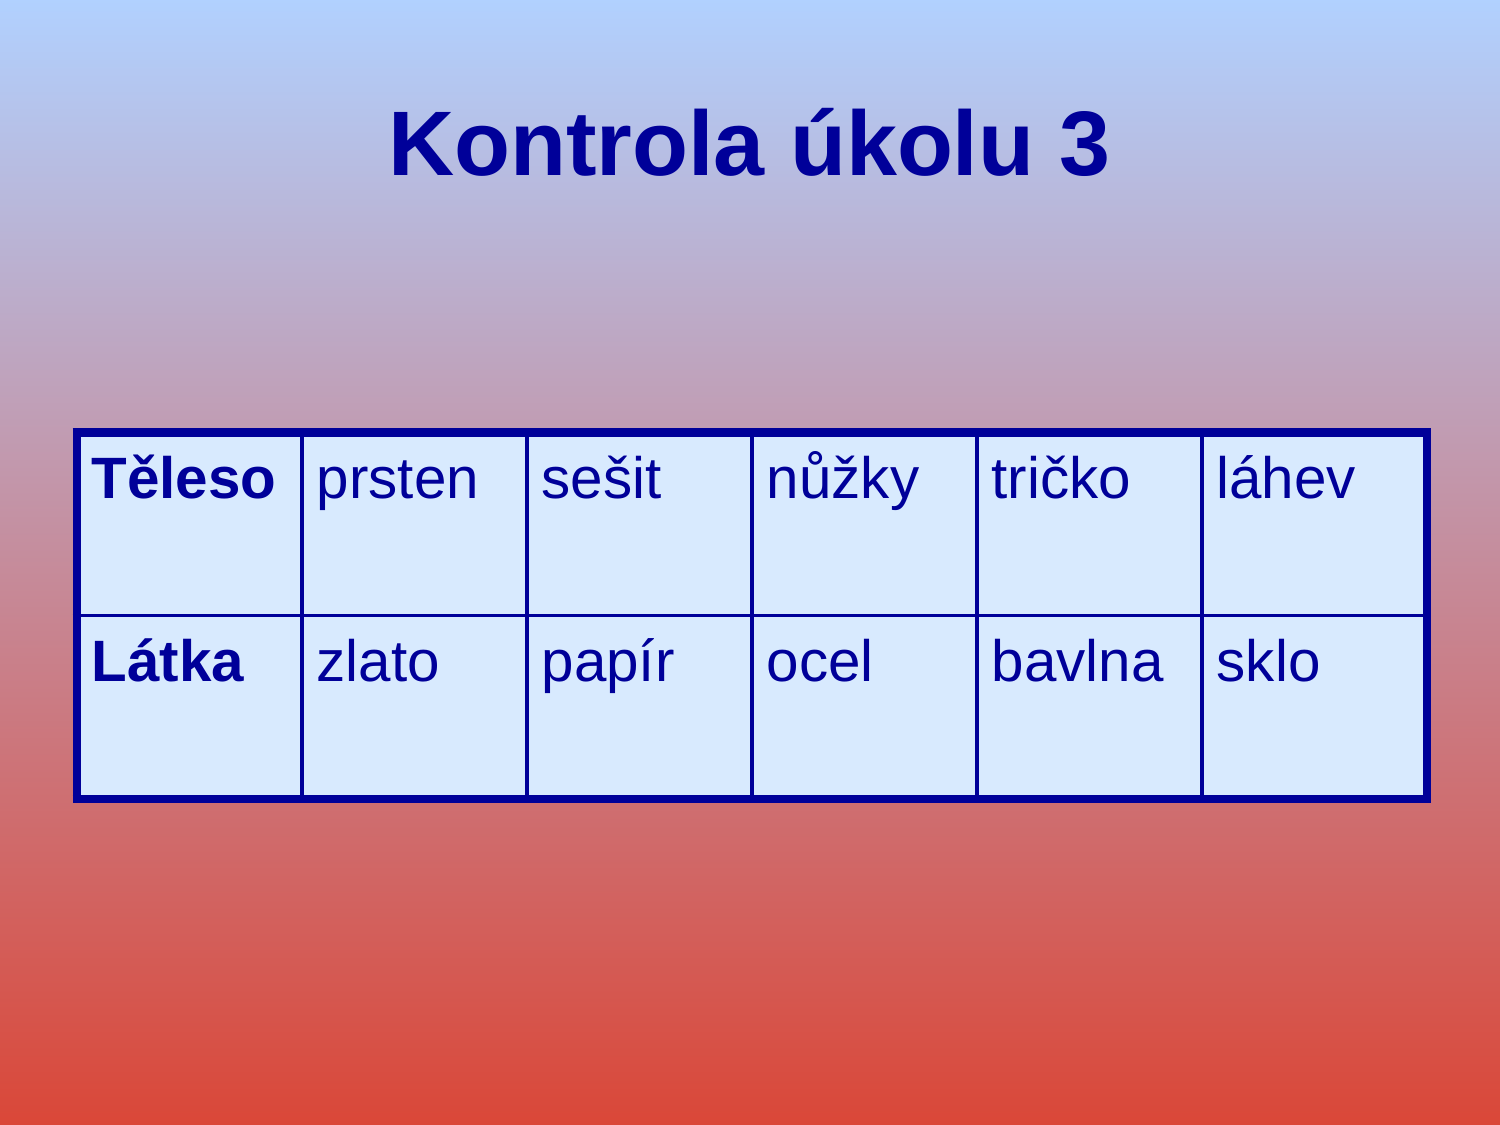

# Kontrola úkolu 3
| Těleso | prsten | sešit | nůžky | tričko | láhev |
| --- | --- | --- | --- | --- | --- |
| Látka | zlato | papír | ocel | bavlna | sklo |